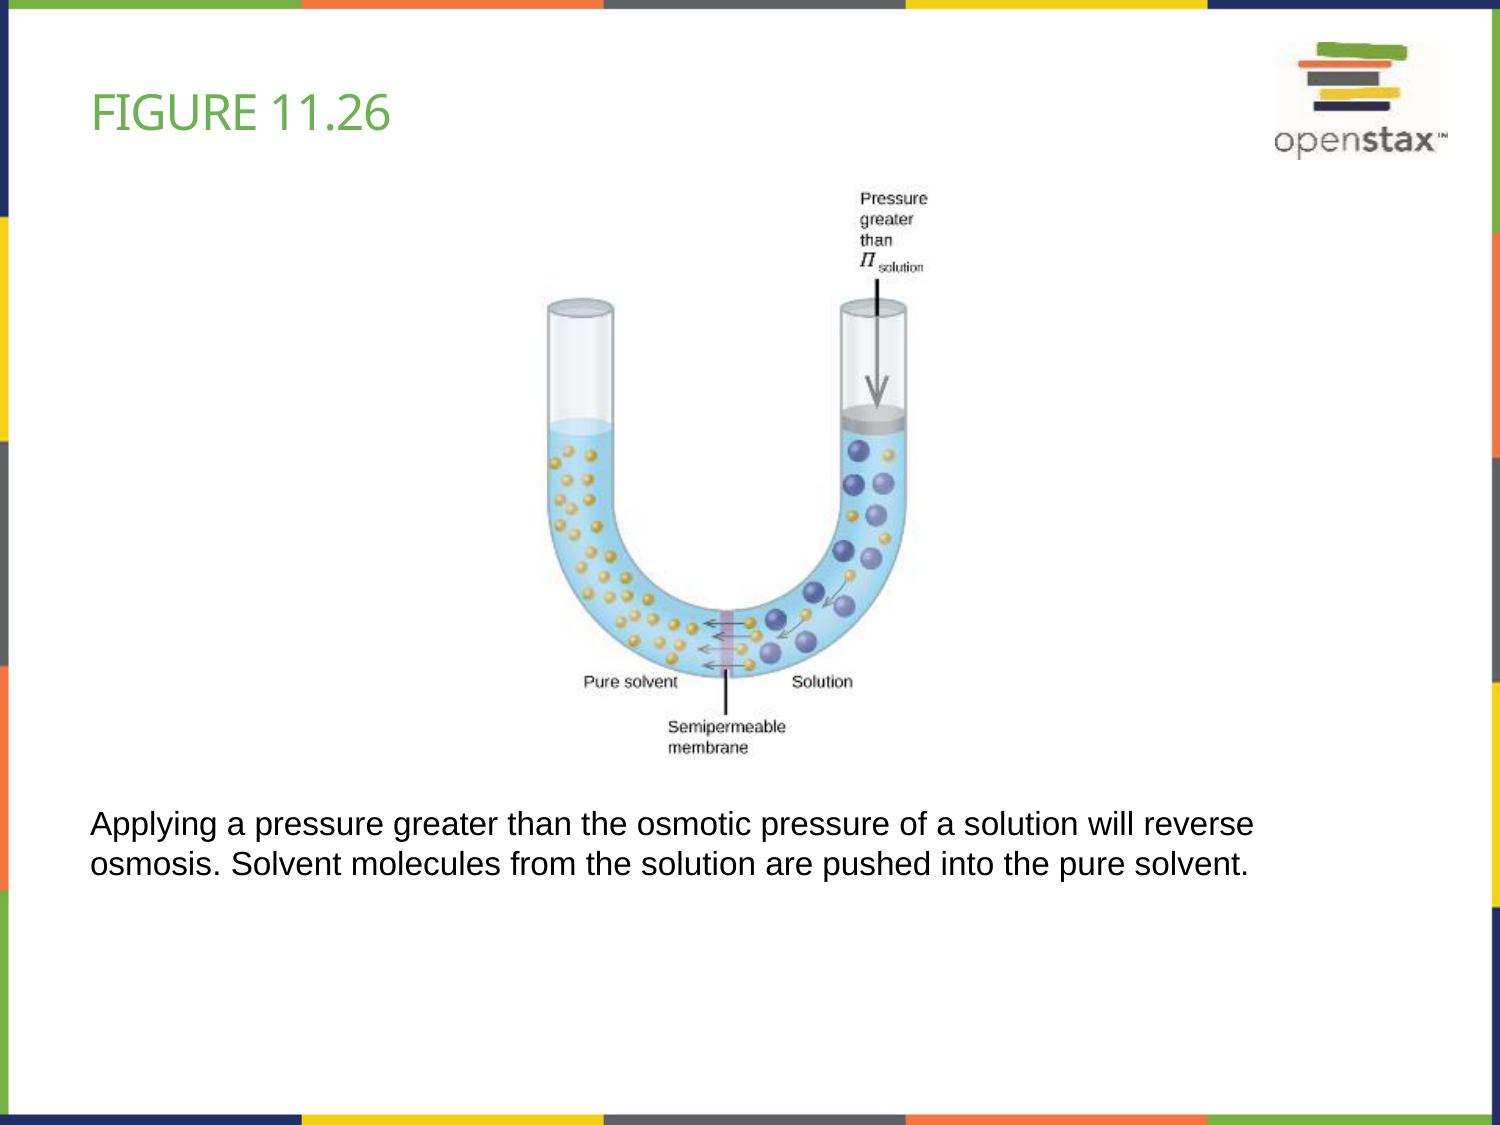

# Figure 11.26
Applying a pressure greater than the osmotic pressure of a solution will reverse osmosis. Solvent molecules from the solution are pushed into the pure solvent.